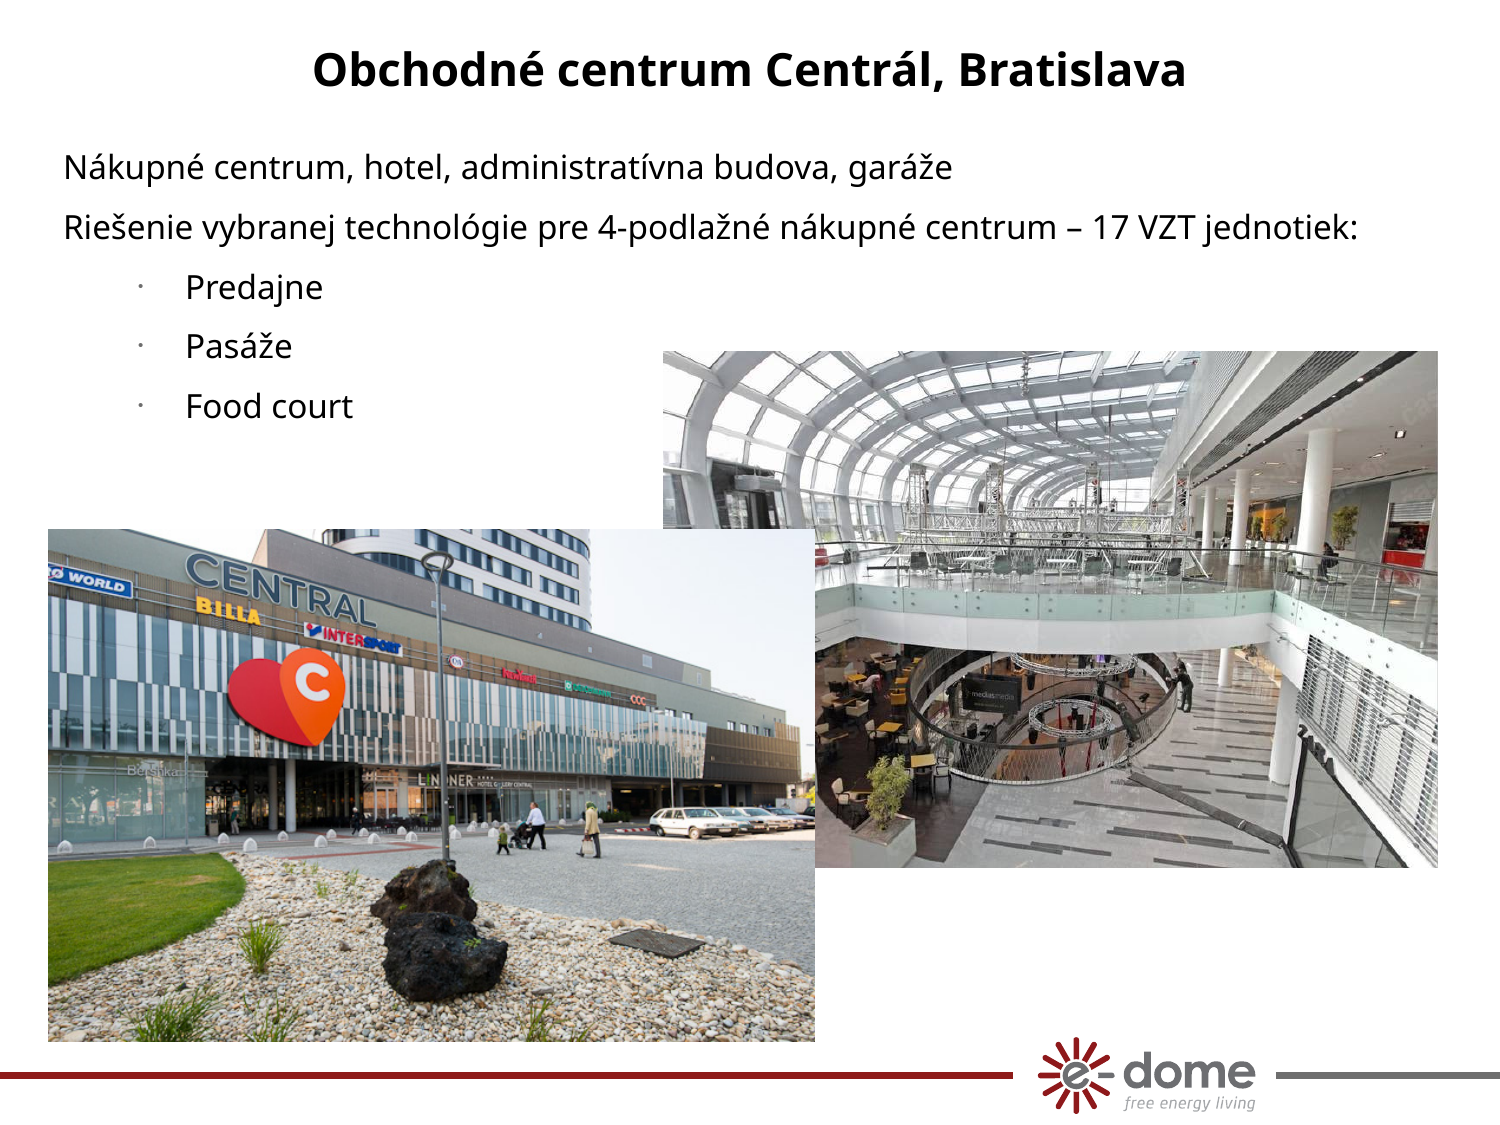

Obchodné centrum Centrál, Bratislava
Nákupné centrum, hotel, administratívna budova, garáže
Riešenie vybranej technológie pre 4-podlažné nákupné centrum – 17 VZT jednotiek:
Predajne
Pasáže
Food court